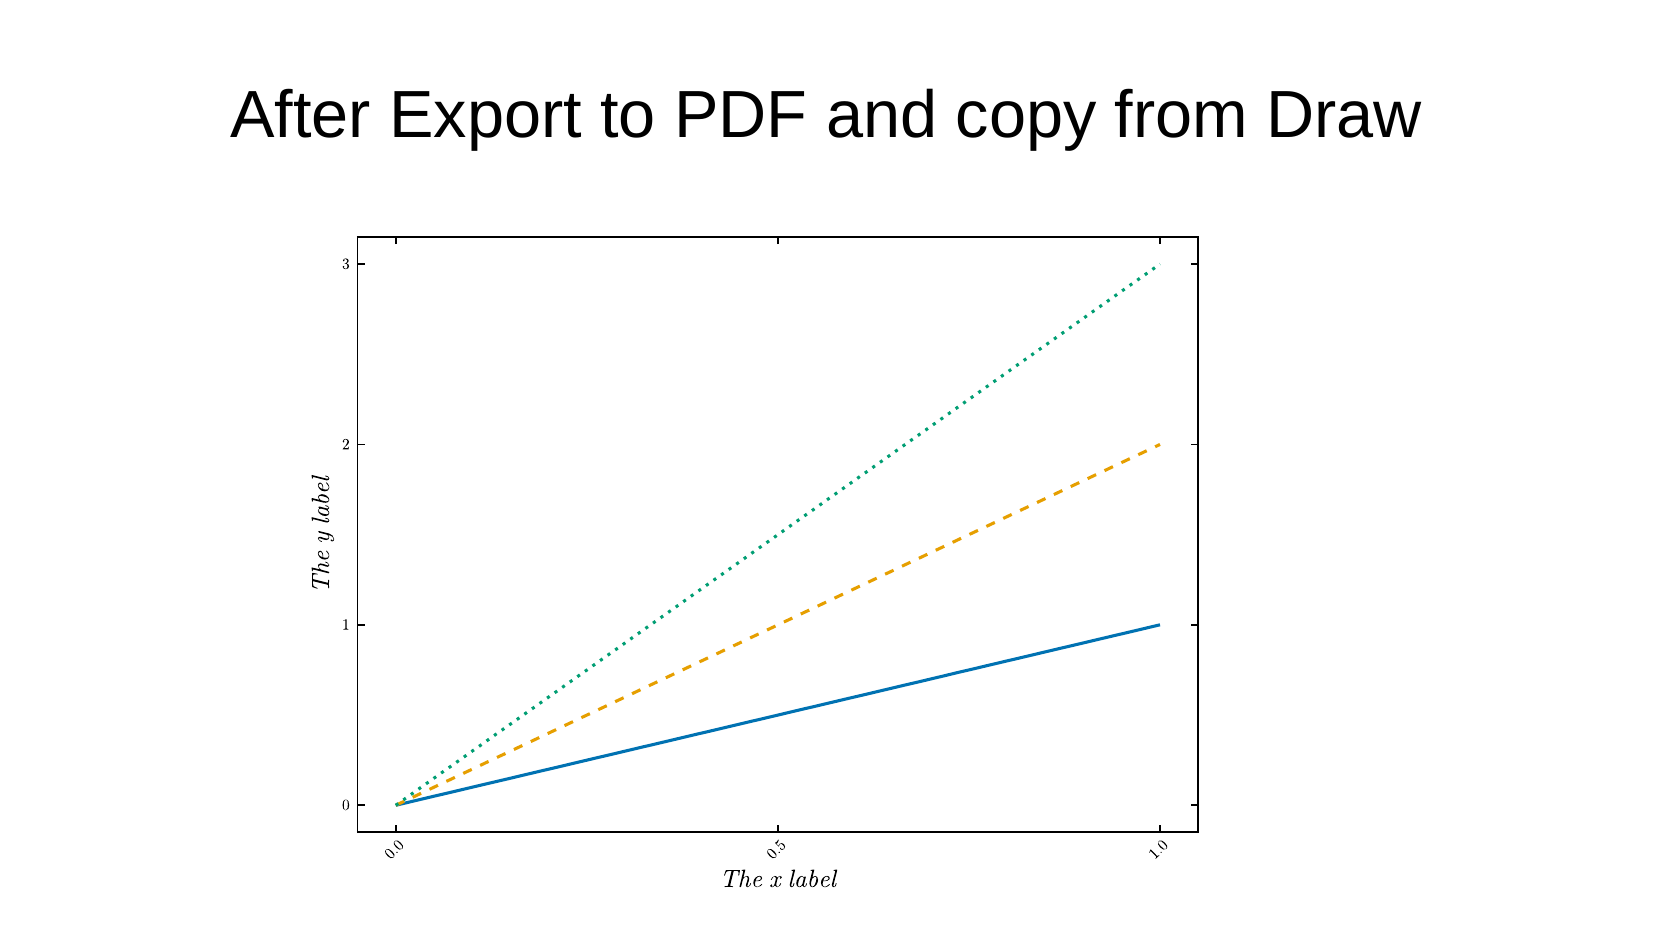

# After Export to PDF and copy from Draw